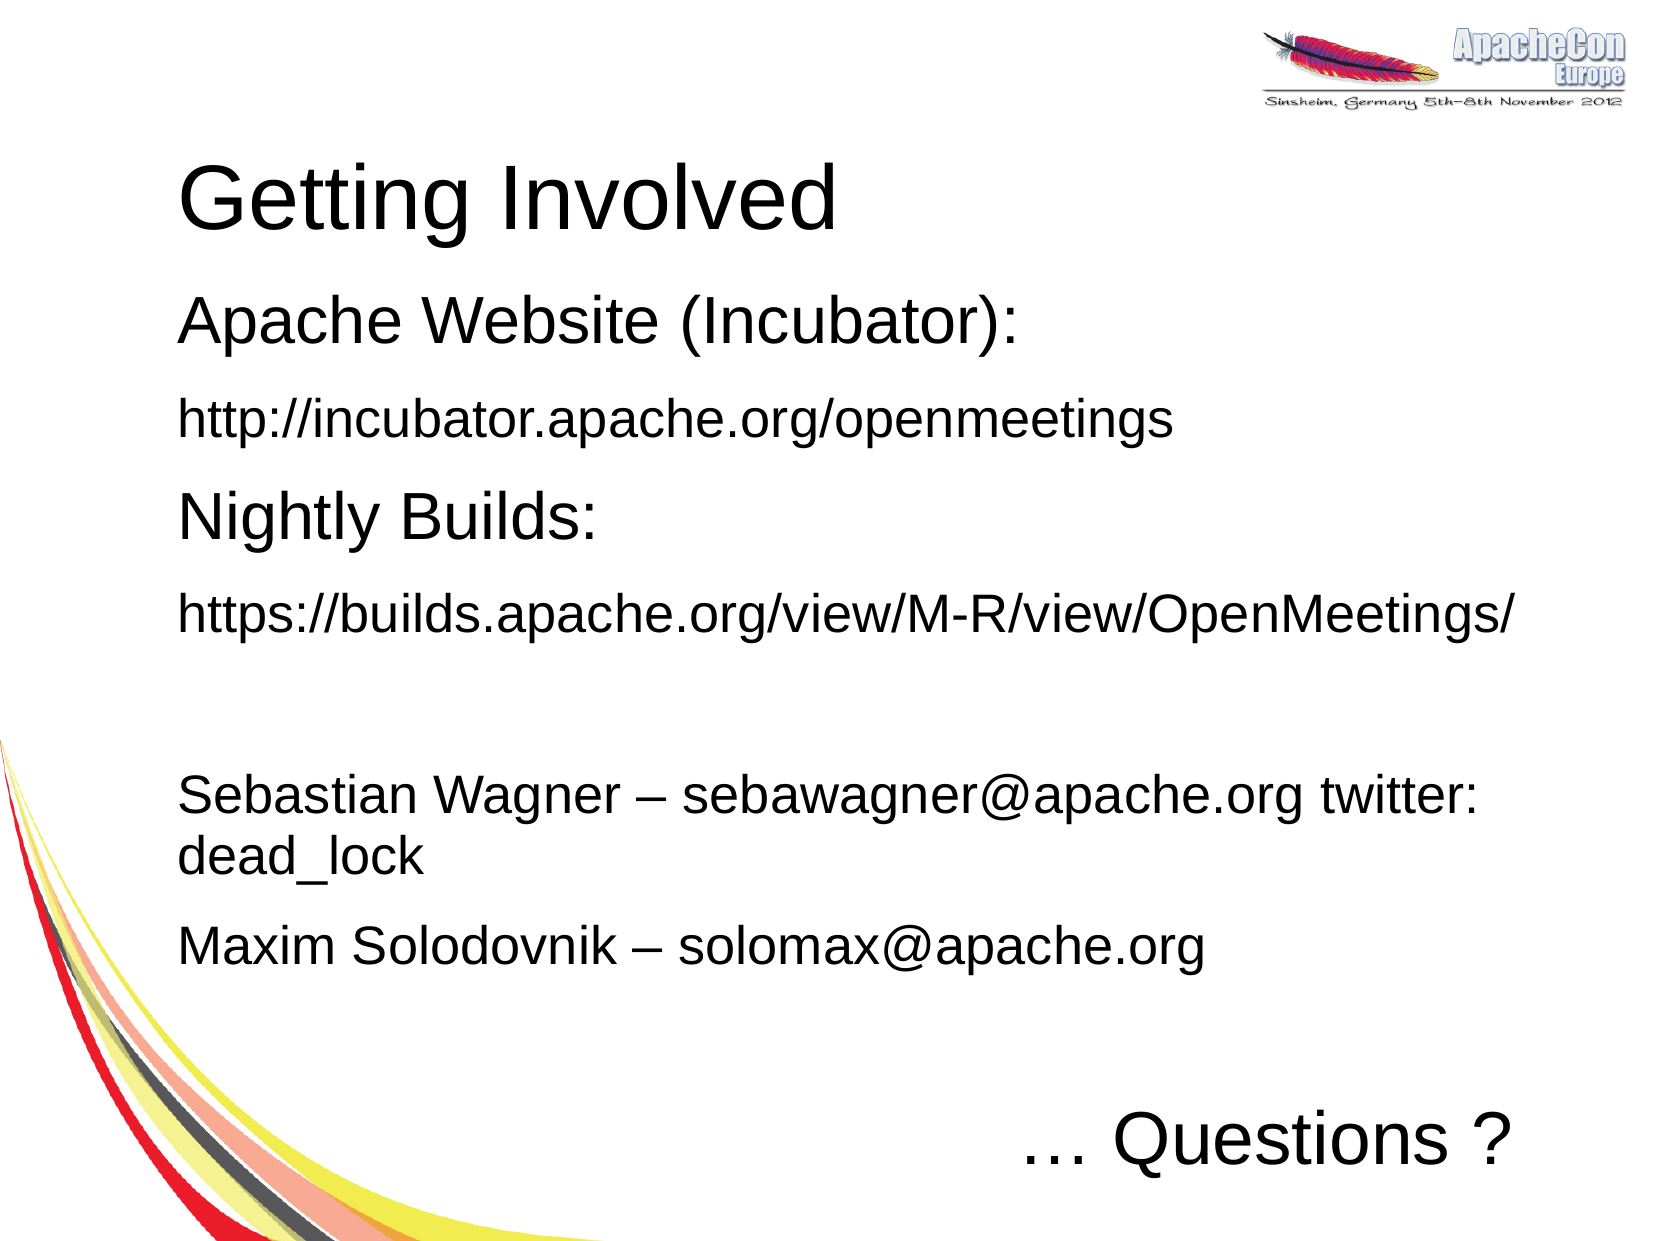

# Getting Involved
Apache Website (Incubator):
http://incubator.apache.org/openmeetings
Nightly Builds:
https://builds.apache.org/view/M-R/view/OpenMeetings/
Sebastian Wagner – sebawagner@apache.org twitter: dead_lock
Maxim Solodovnik – solomax@apache.org
 … Questions ?